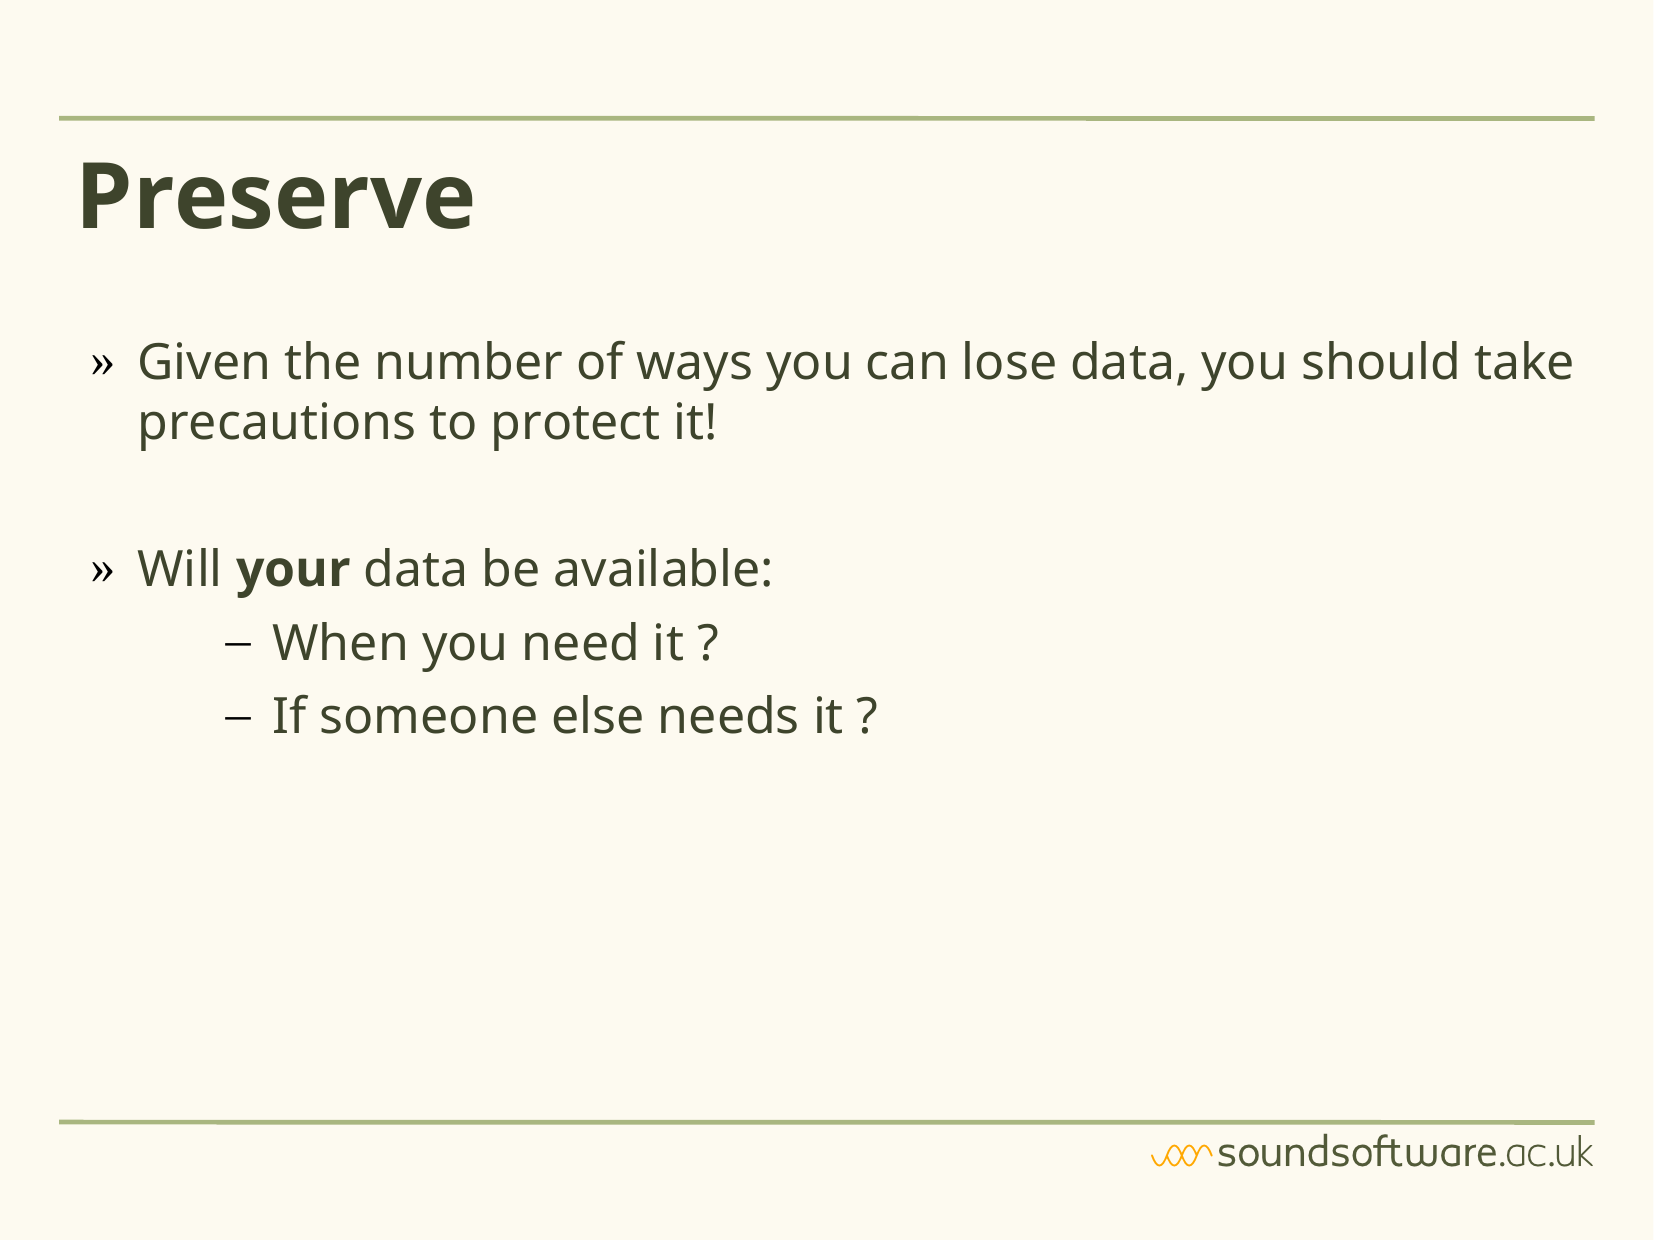

# Preserve
Given the number of ways you can lose data, you should take precautions to protect it!
Will your data be available:
When you need it ?
If someone else needs it ?